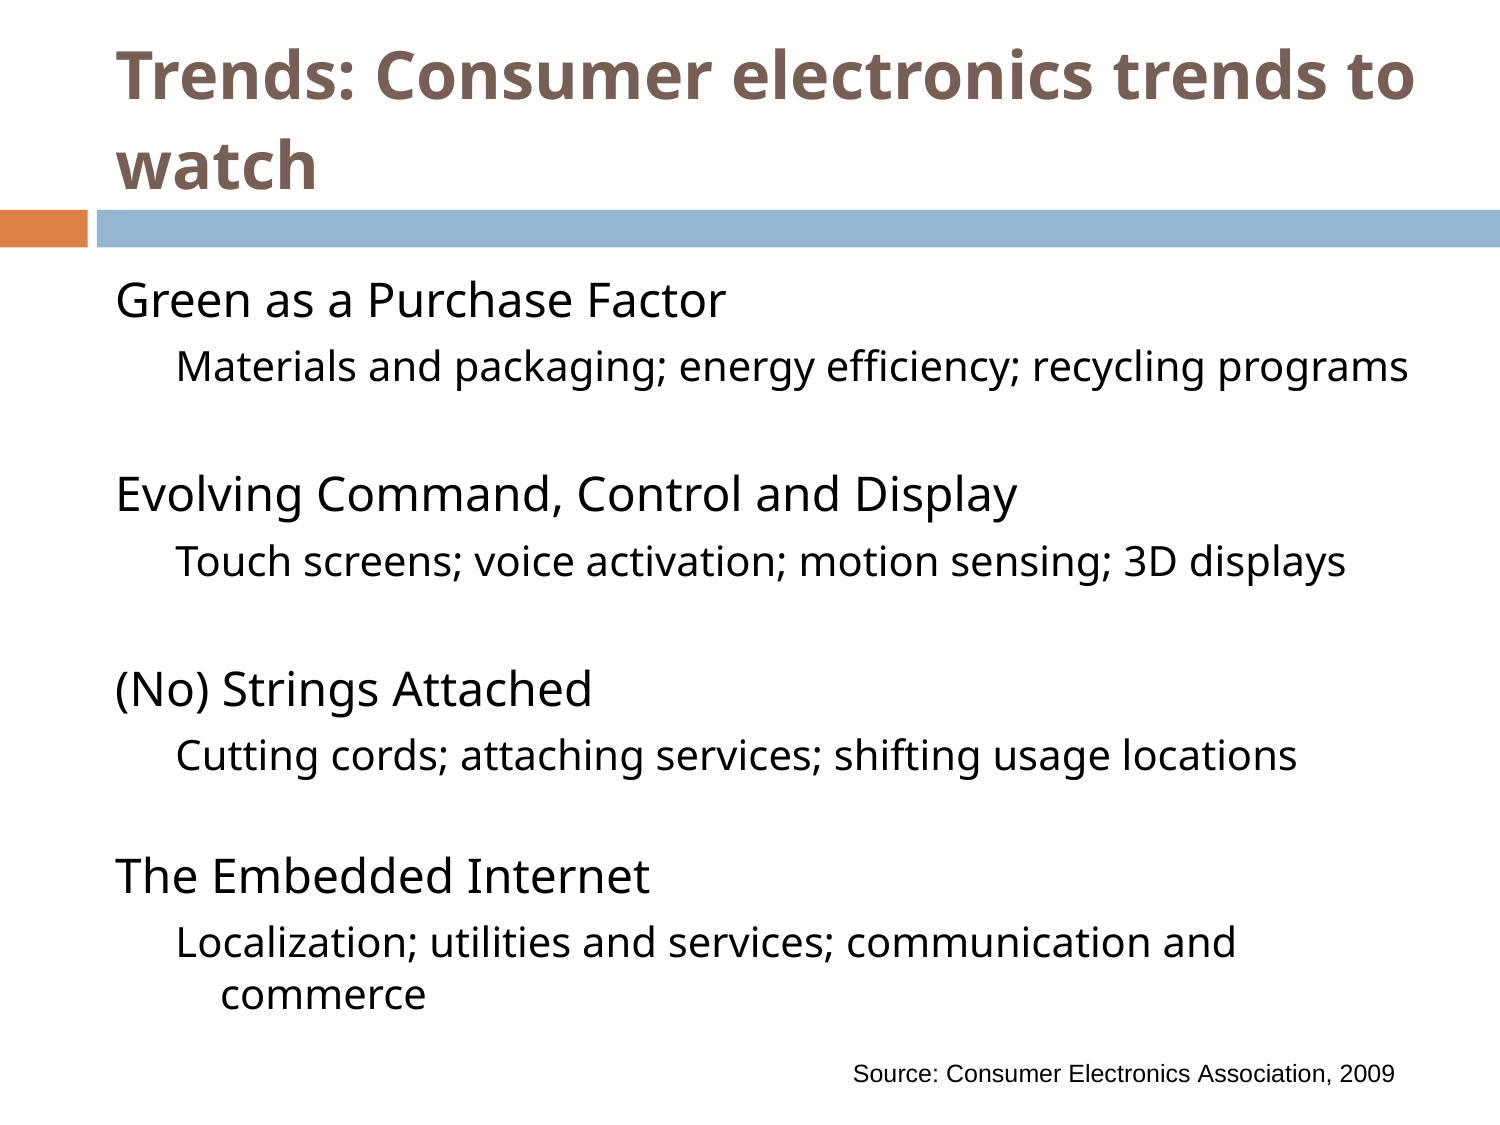

# Trends: Consumer electronics trends to watch
Green as a Purchase Factor
Materials and packaging; energy efficiency; recycling programs
Evolving Command, Control and Display
Touch screens; voice activation; motion sensing; 3D displays
(No) Strings Attached
Cutting cords; attaching services; shifting usage locations
The Embedded Internet
Localization; utilities and services; communication and commerce
Source: Consumer Electronics Association, 2009